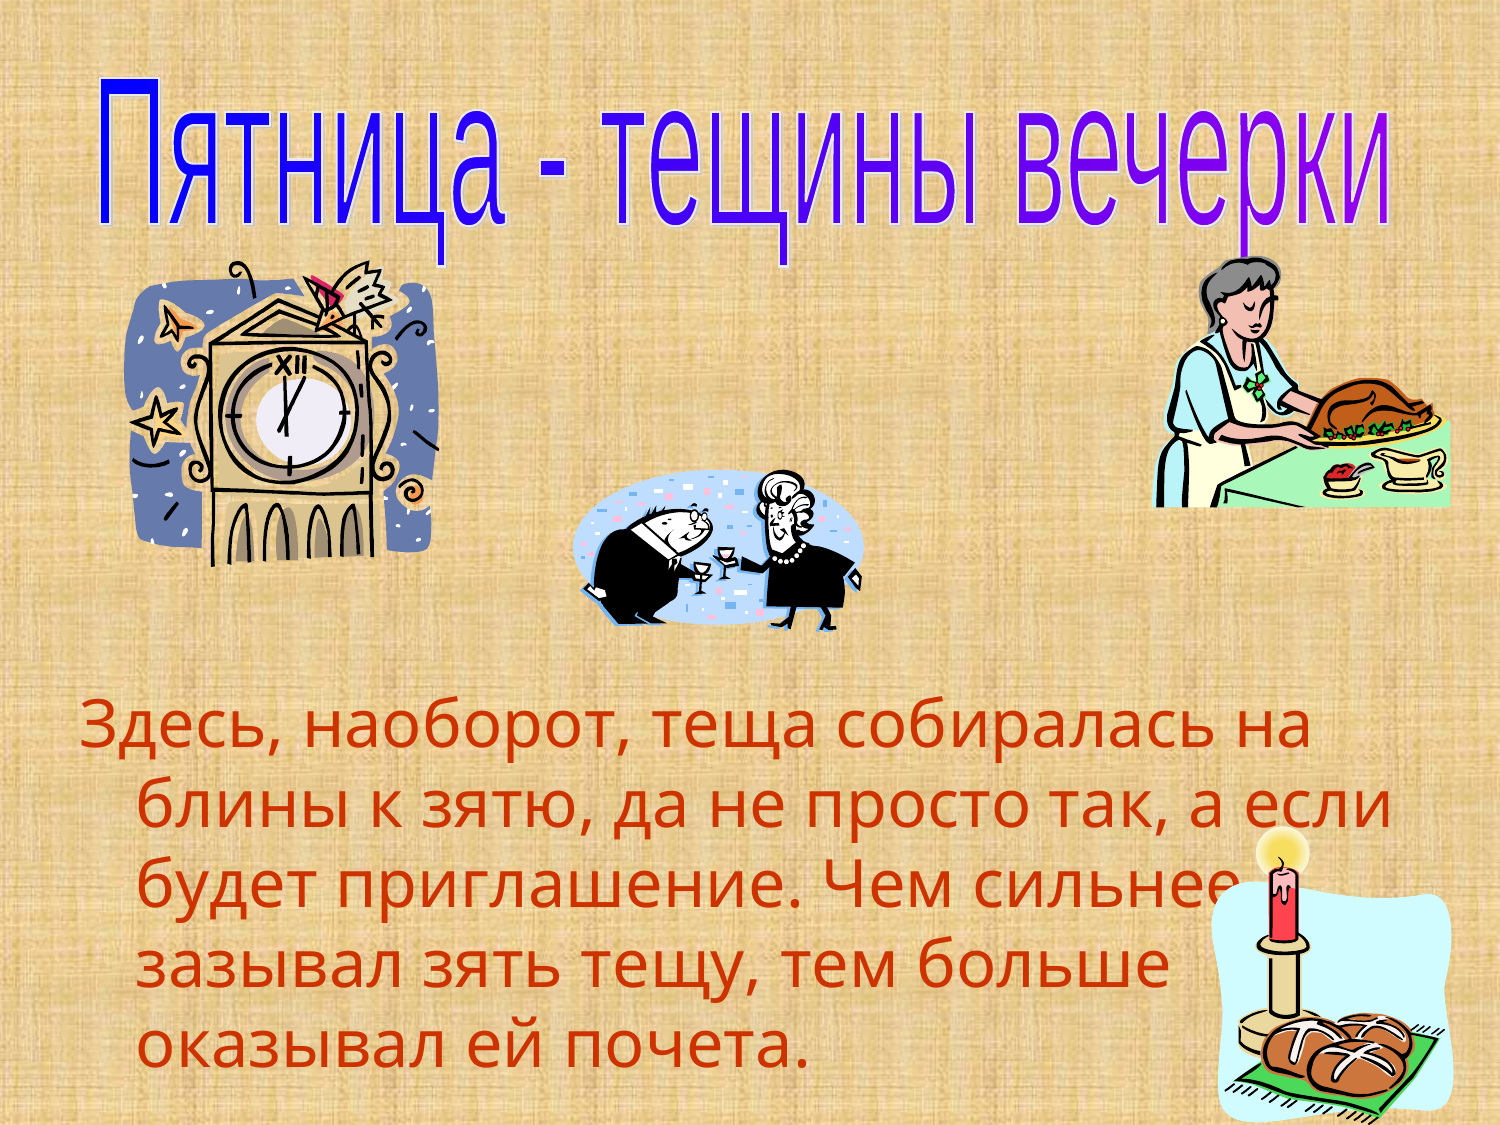

Пятница - тещины вечерки
# Здесь, наоборот, теща собиралась на блины к зятю, да не просто так, а если будет приглашение. Чем сильнее зазывал зять тещу, тем больше оказывал ей почета.